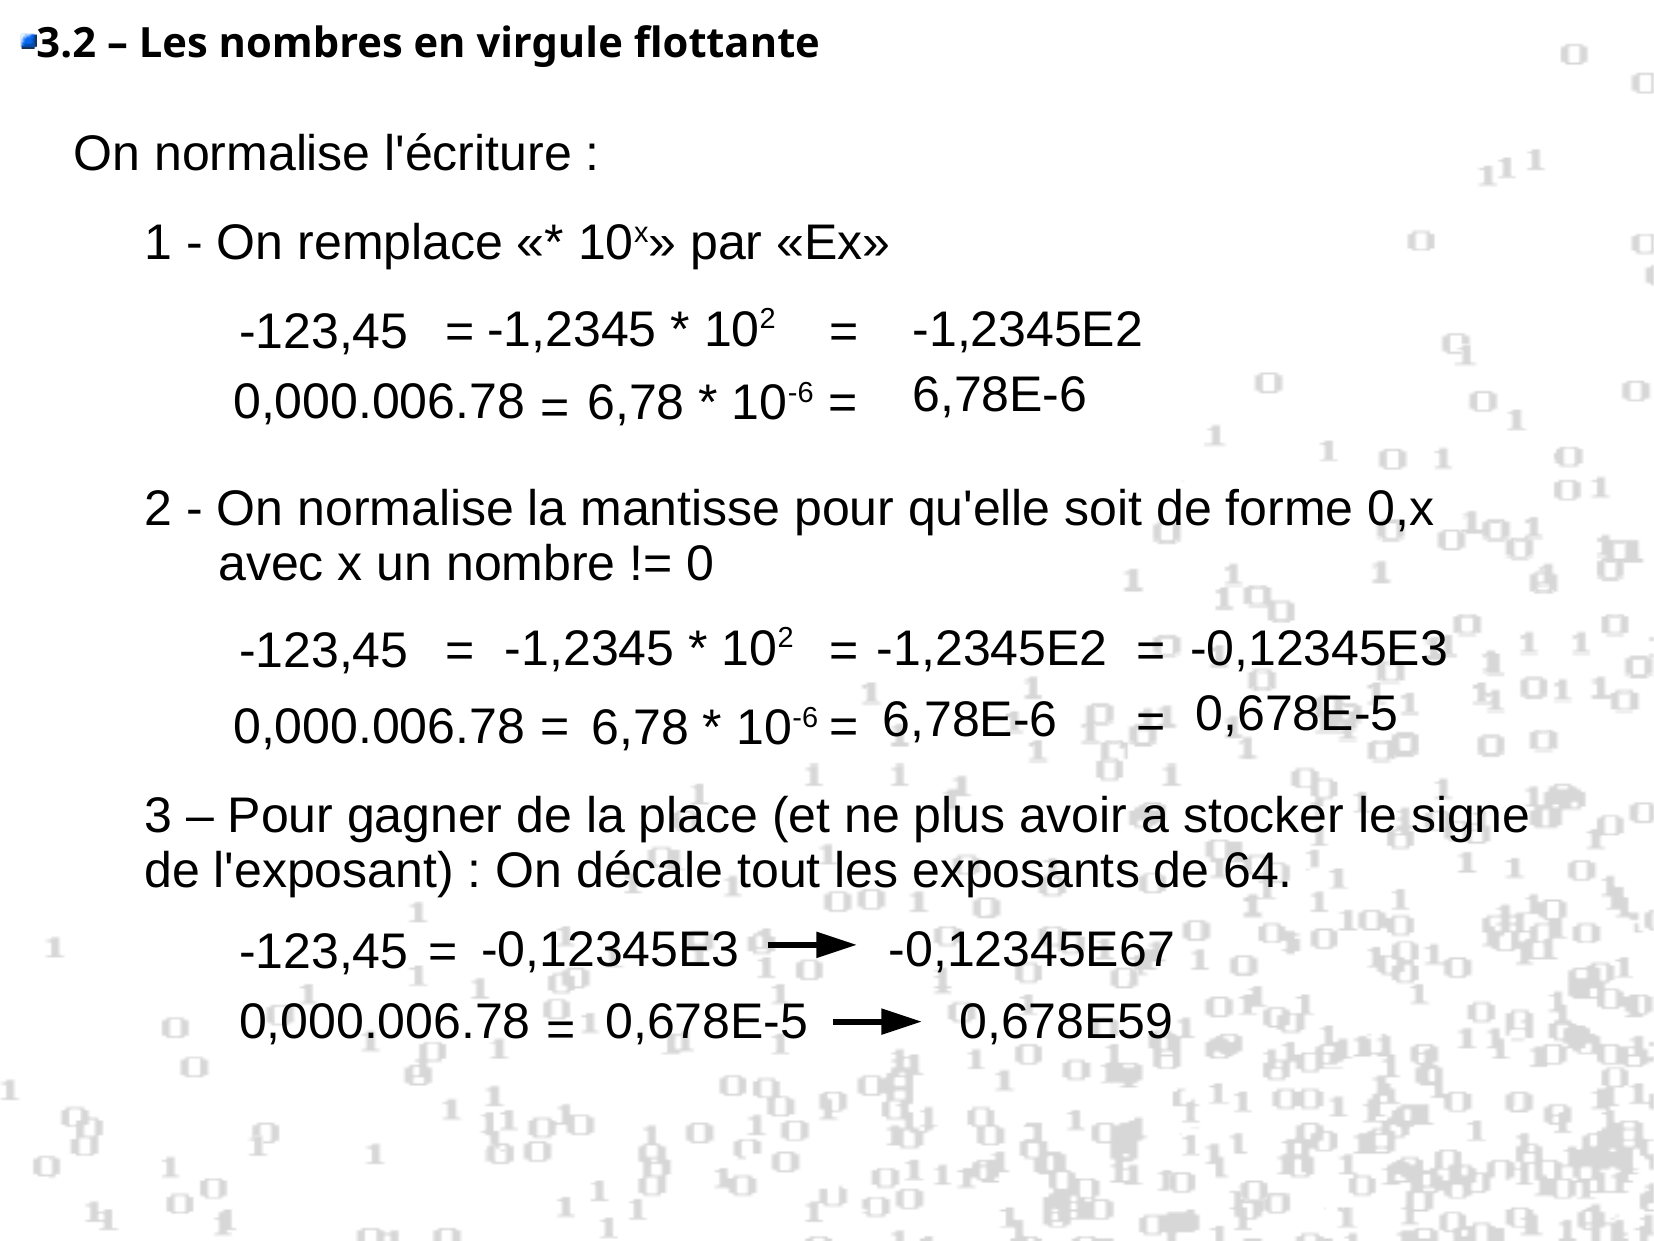

3.2 – Les nombres en virgule flottante
On normalise l'écriture :
1 - On remplace «* 10x» par «Ex»
-1,2345 * 102
-123,45
=
-1,2345E2
=
6,78E-6
0,000.006.78
6,78 * 10-6
=
=
2 - On normalise la mantisse pour qu'elle soit de forme 0,x
	avec x un nombre != 0
-1,2345 * 102
-1,2345E2
-123,45
=
=
-0,12345E3
=
0,678E-5
6,78E-6
0,000.006.78
=
 6,78 * 10-6
=
=
3 – Pour gagner de la place (et ne plus avoir a stocker le signe de l'exposant) : On décale tout les exposants de 64.
-0,12345E3
-123,45
=
-0,12345E67
0,678E-5
0,000.006.78
=
0,678E59